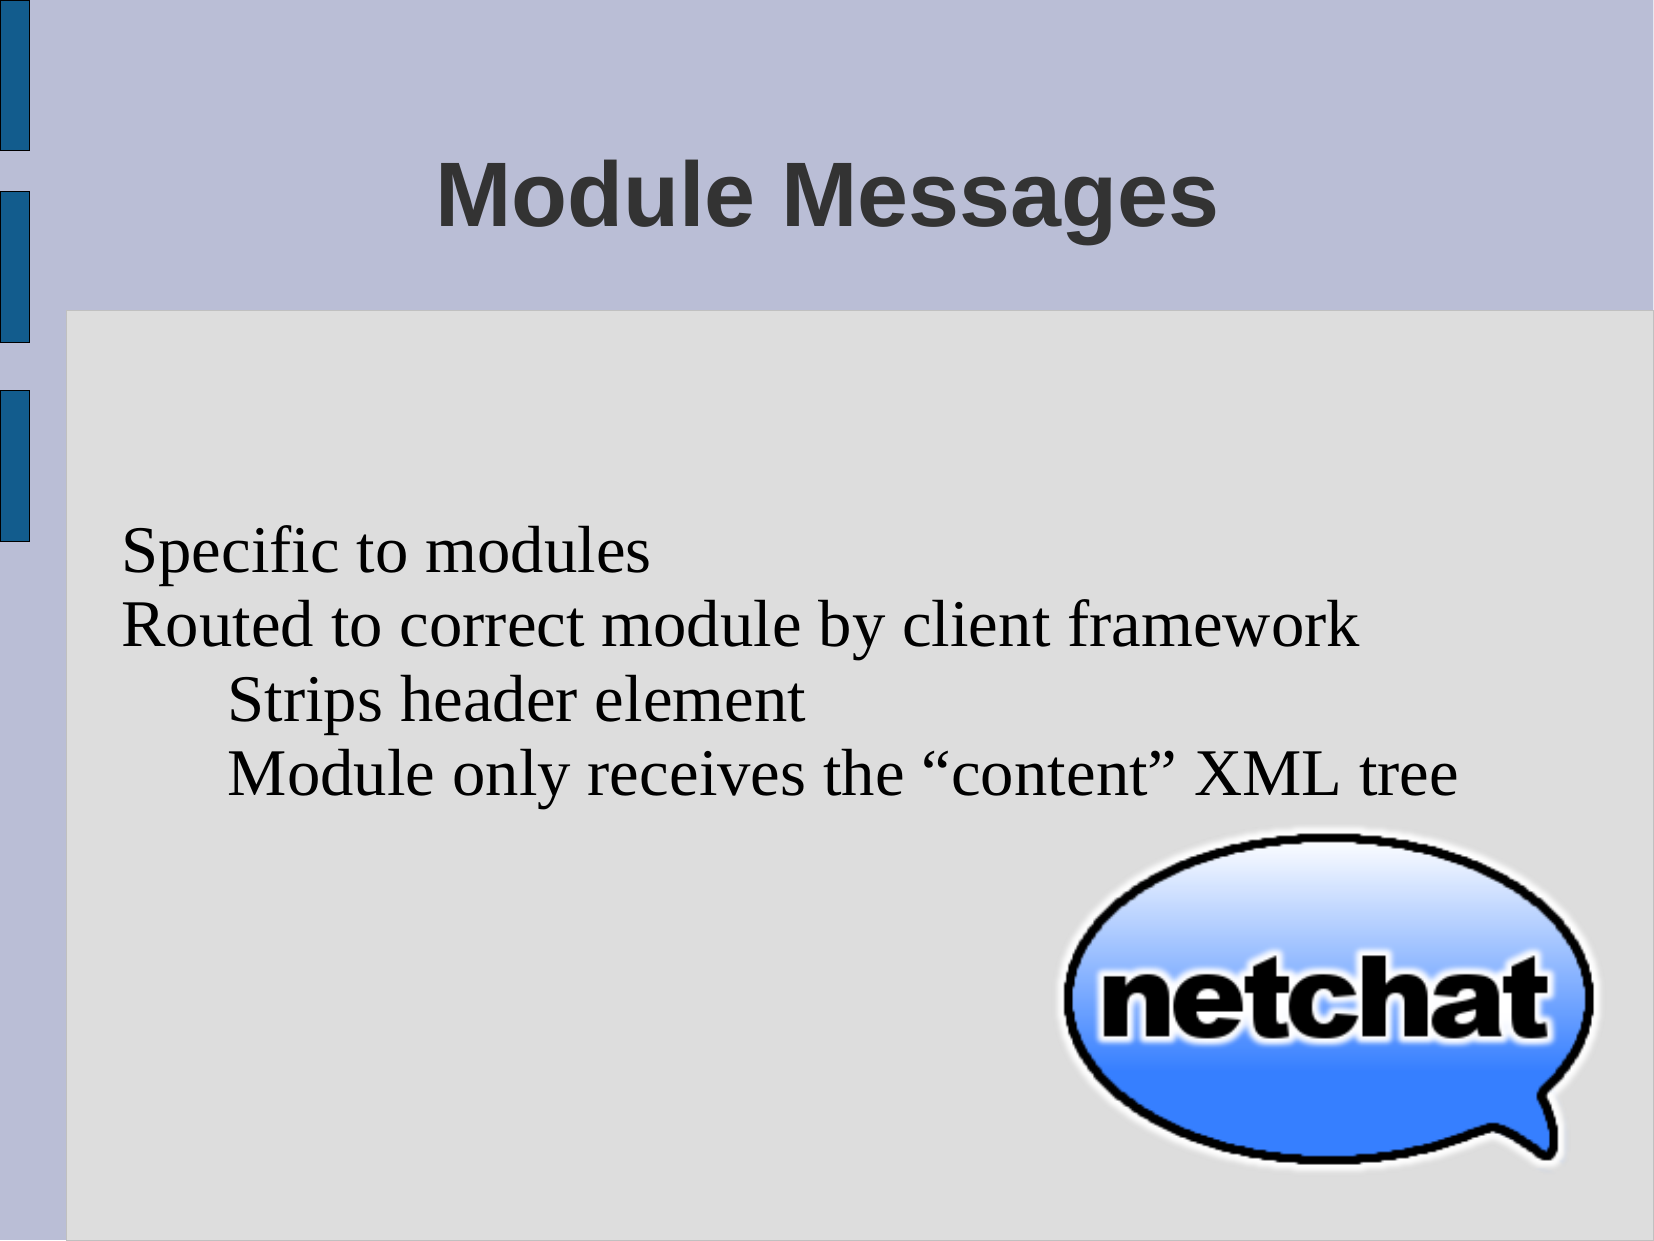

# Module Messages
Specific to modules
Routed to correct module by client framework
Strips header element
Module only receives the “content” XML tree